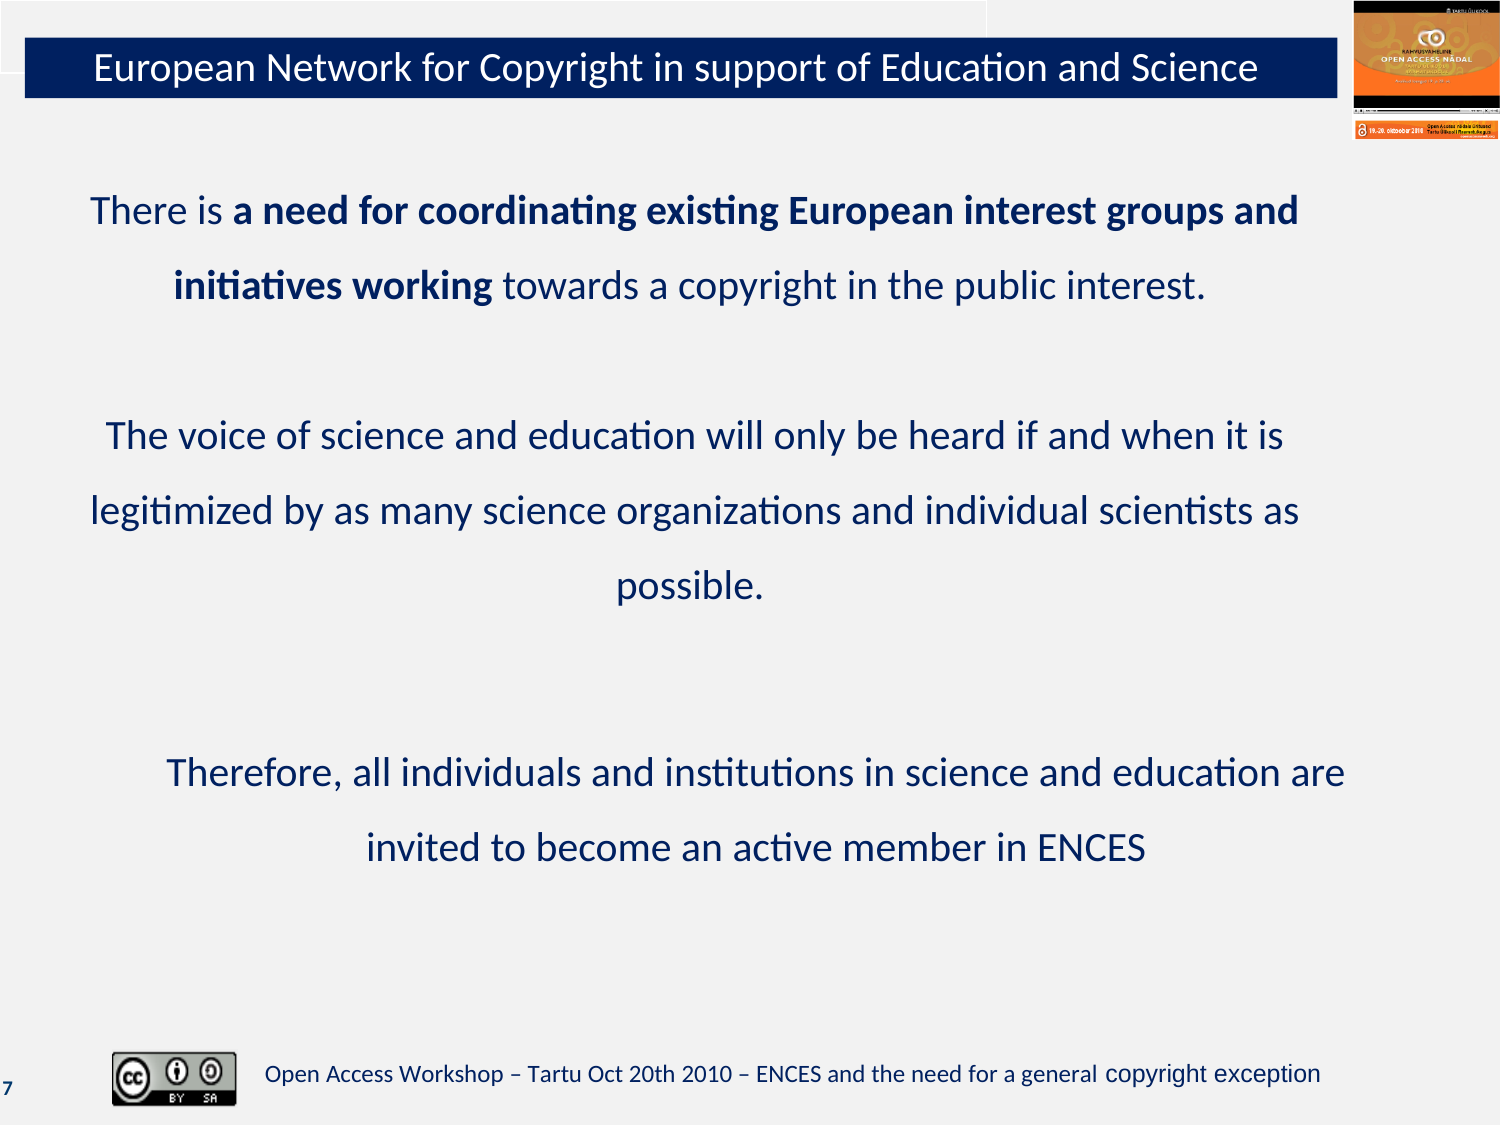

European Network for Copyright in support of Education and Science
There is a need for coordinating existing European interest groups and initiatives working towards a copyright in the public interest.
The voice of science and education will only be heard if and when it is legitimized by as many science organizations and individual scientists as possible.
Therefore, all individuals and institutions in science and education are invited to become an active member in ENCES